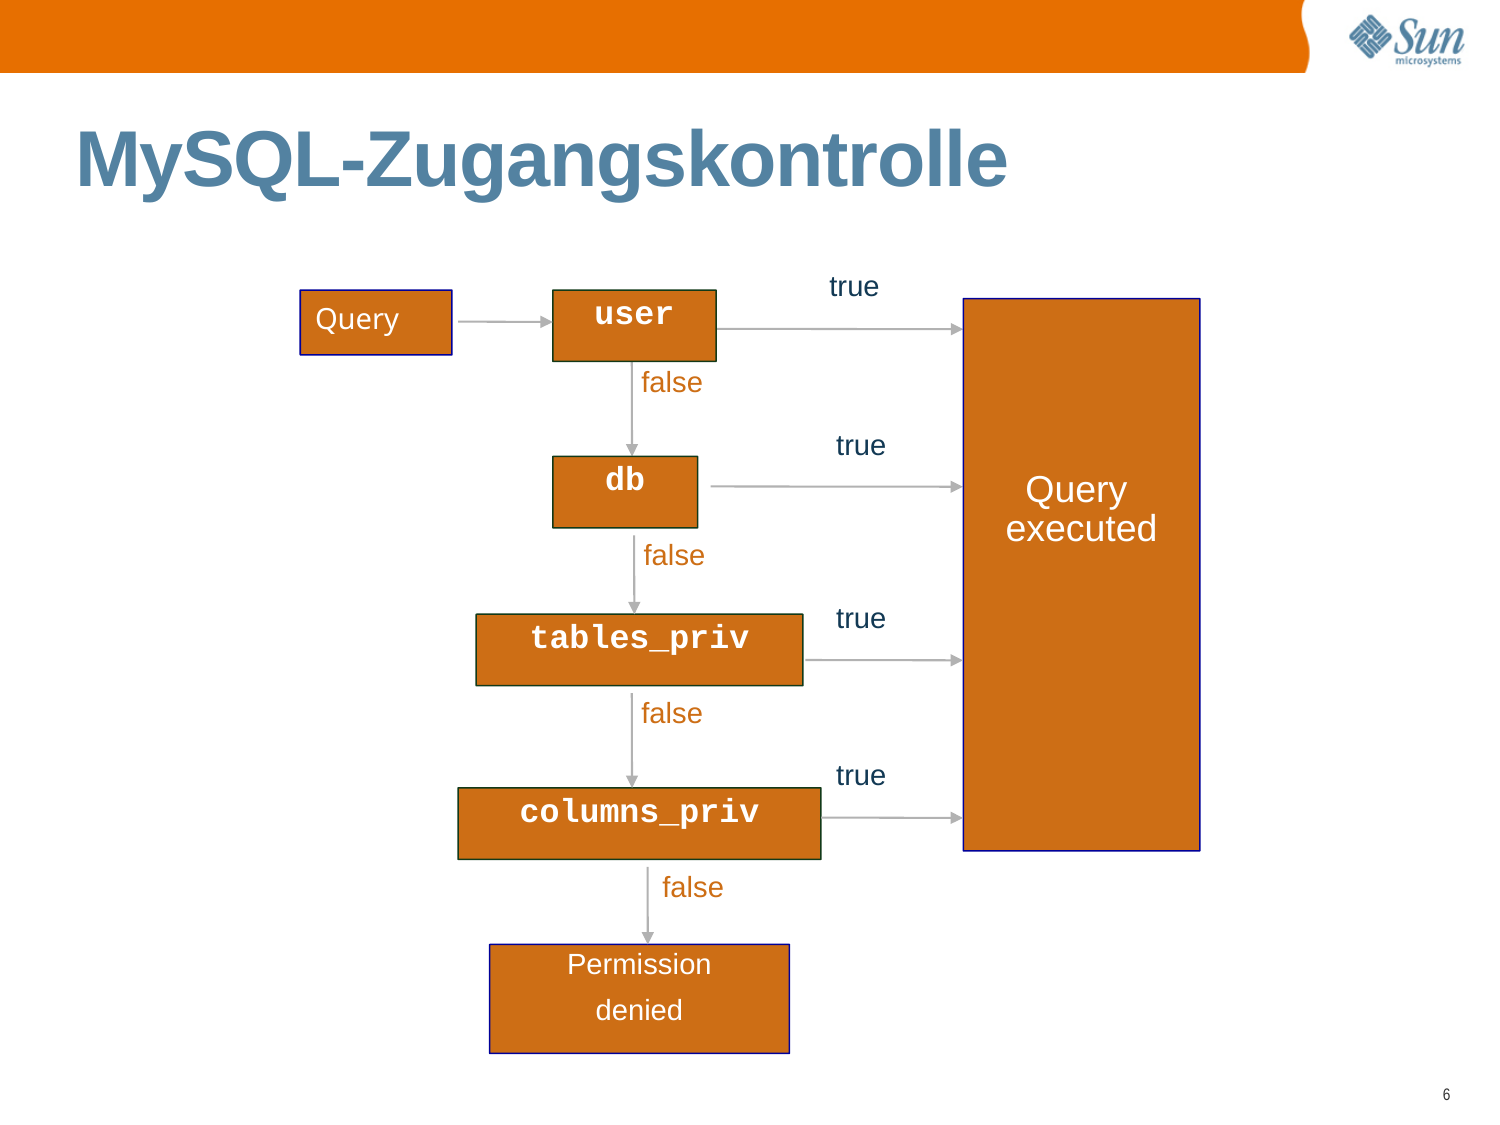

# MySQL-Zugangskontrolle
true
Query
executed
Query
user
false
db
true
false
tables_priv
true
false
columns_priv
true
false
Permission
denied